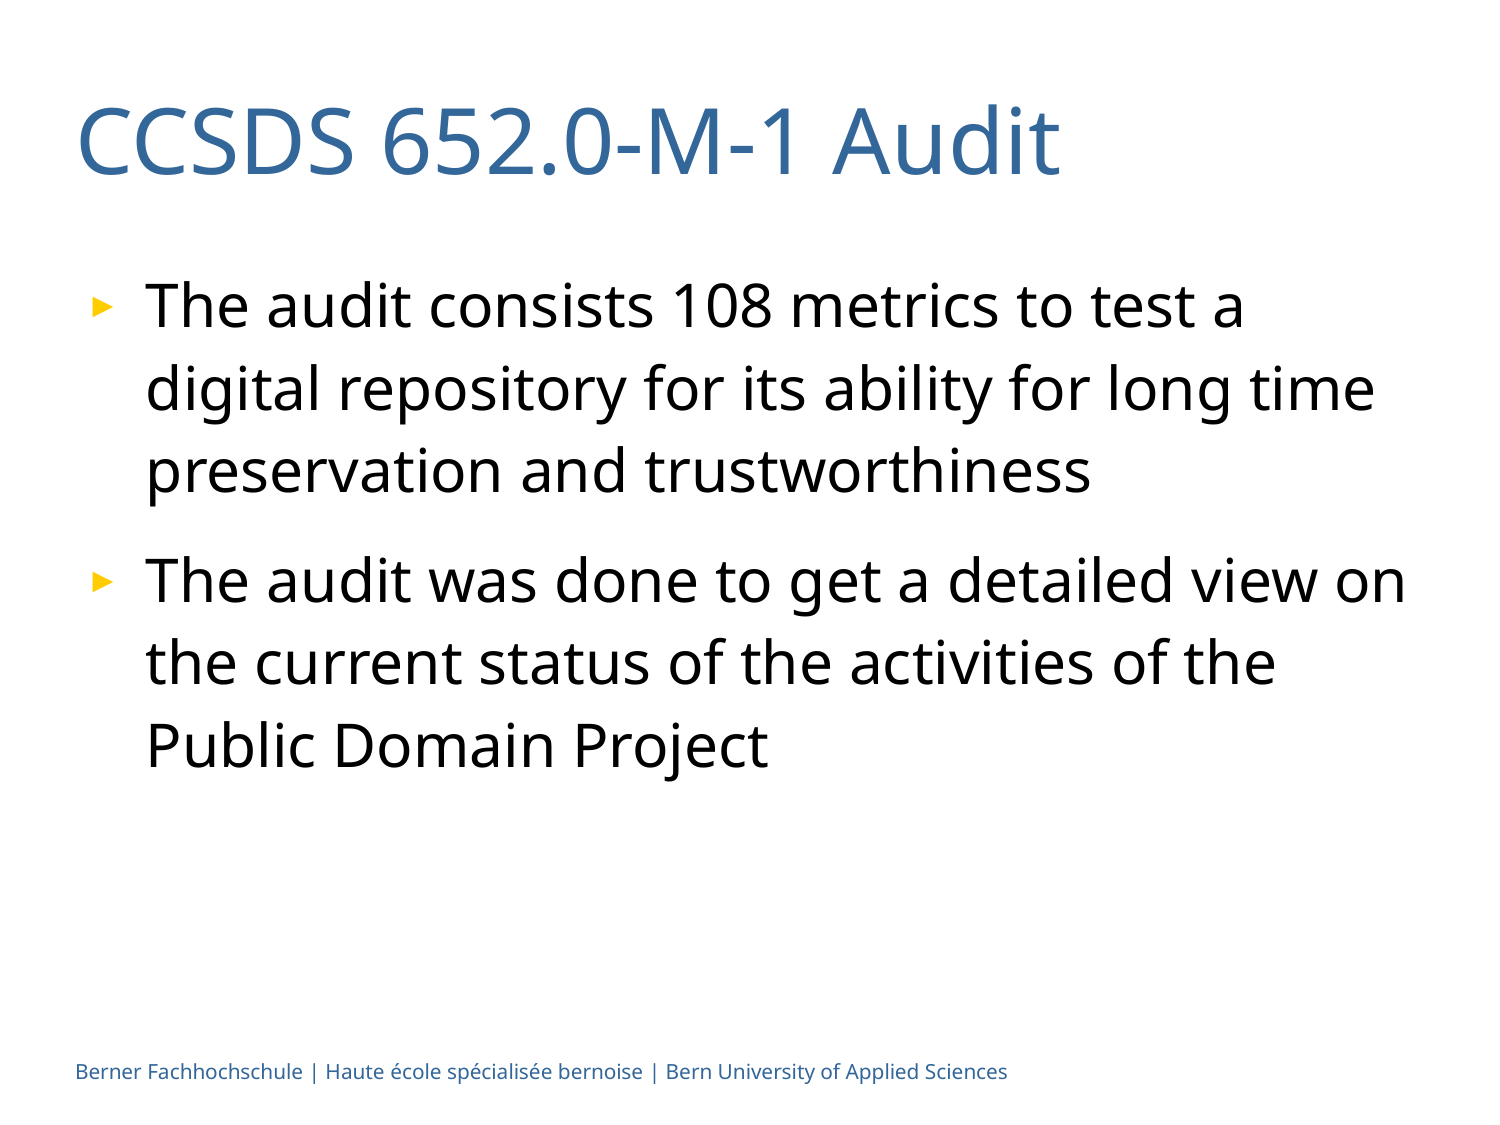

# CCSDS 652.0-M-1 Audit
The audit consists 108 metrics to test a digital repository for its ability for long time preservation and trustworthiness
The audit was done to get a detailed view on the current status of the activities of the Public Domain Project